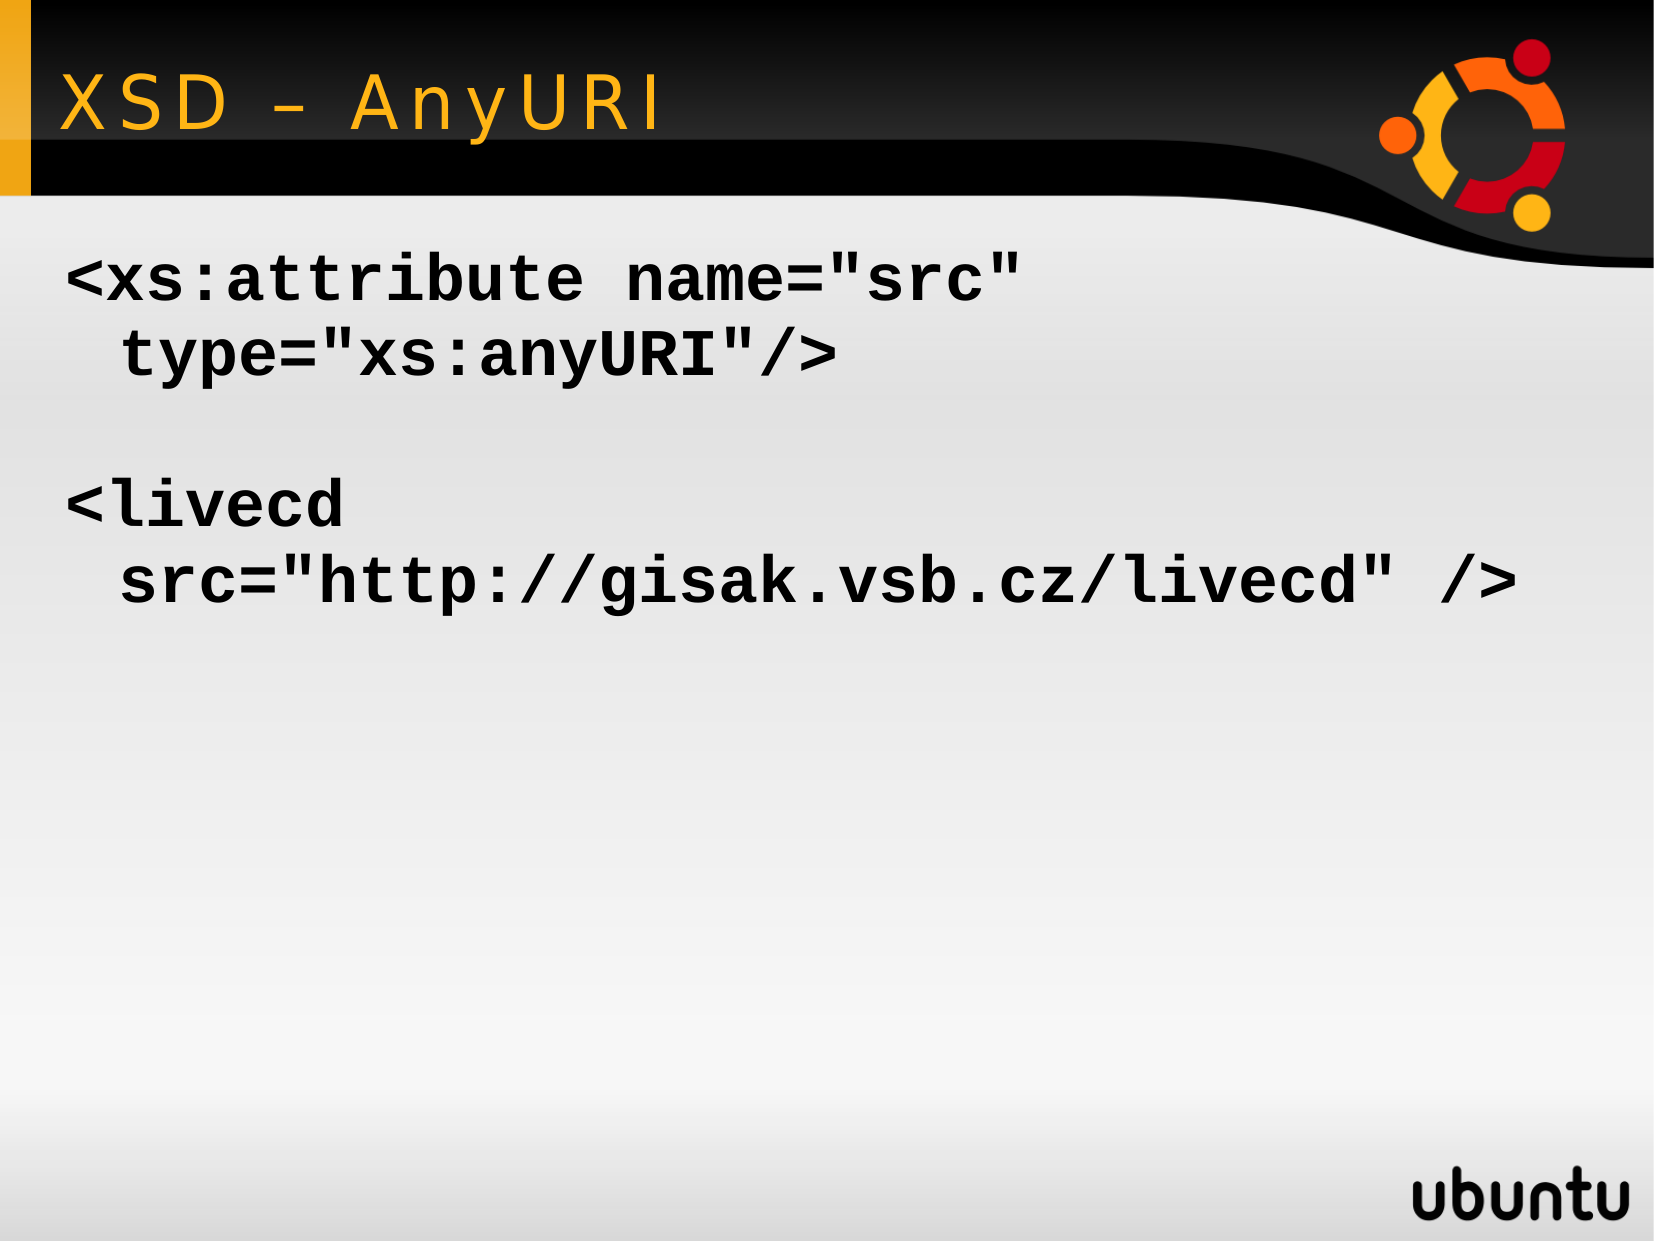

# XSD – AnyURI
<xs:attribute name="src" type="xs:anyURI"/>
<livecd src="http://gisak.vsb.cz/livecd" />